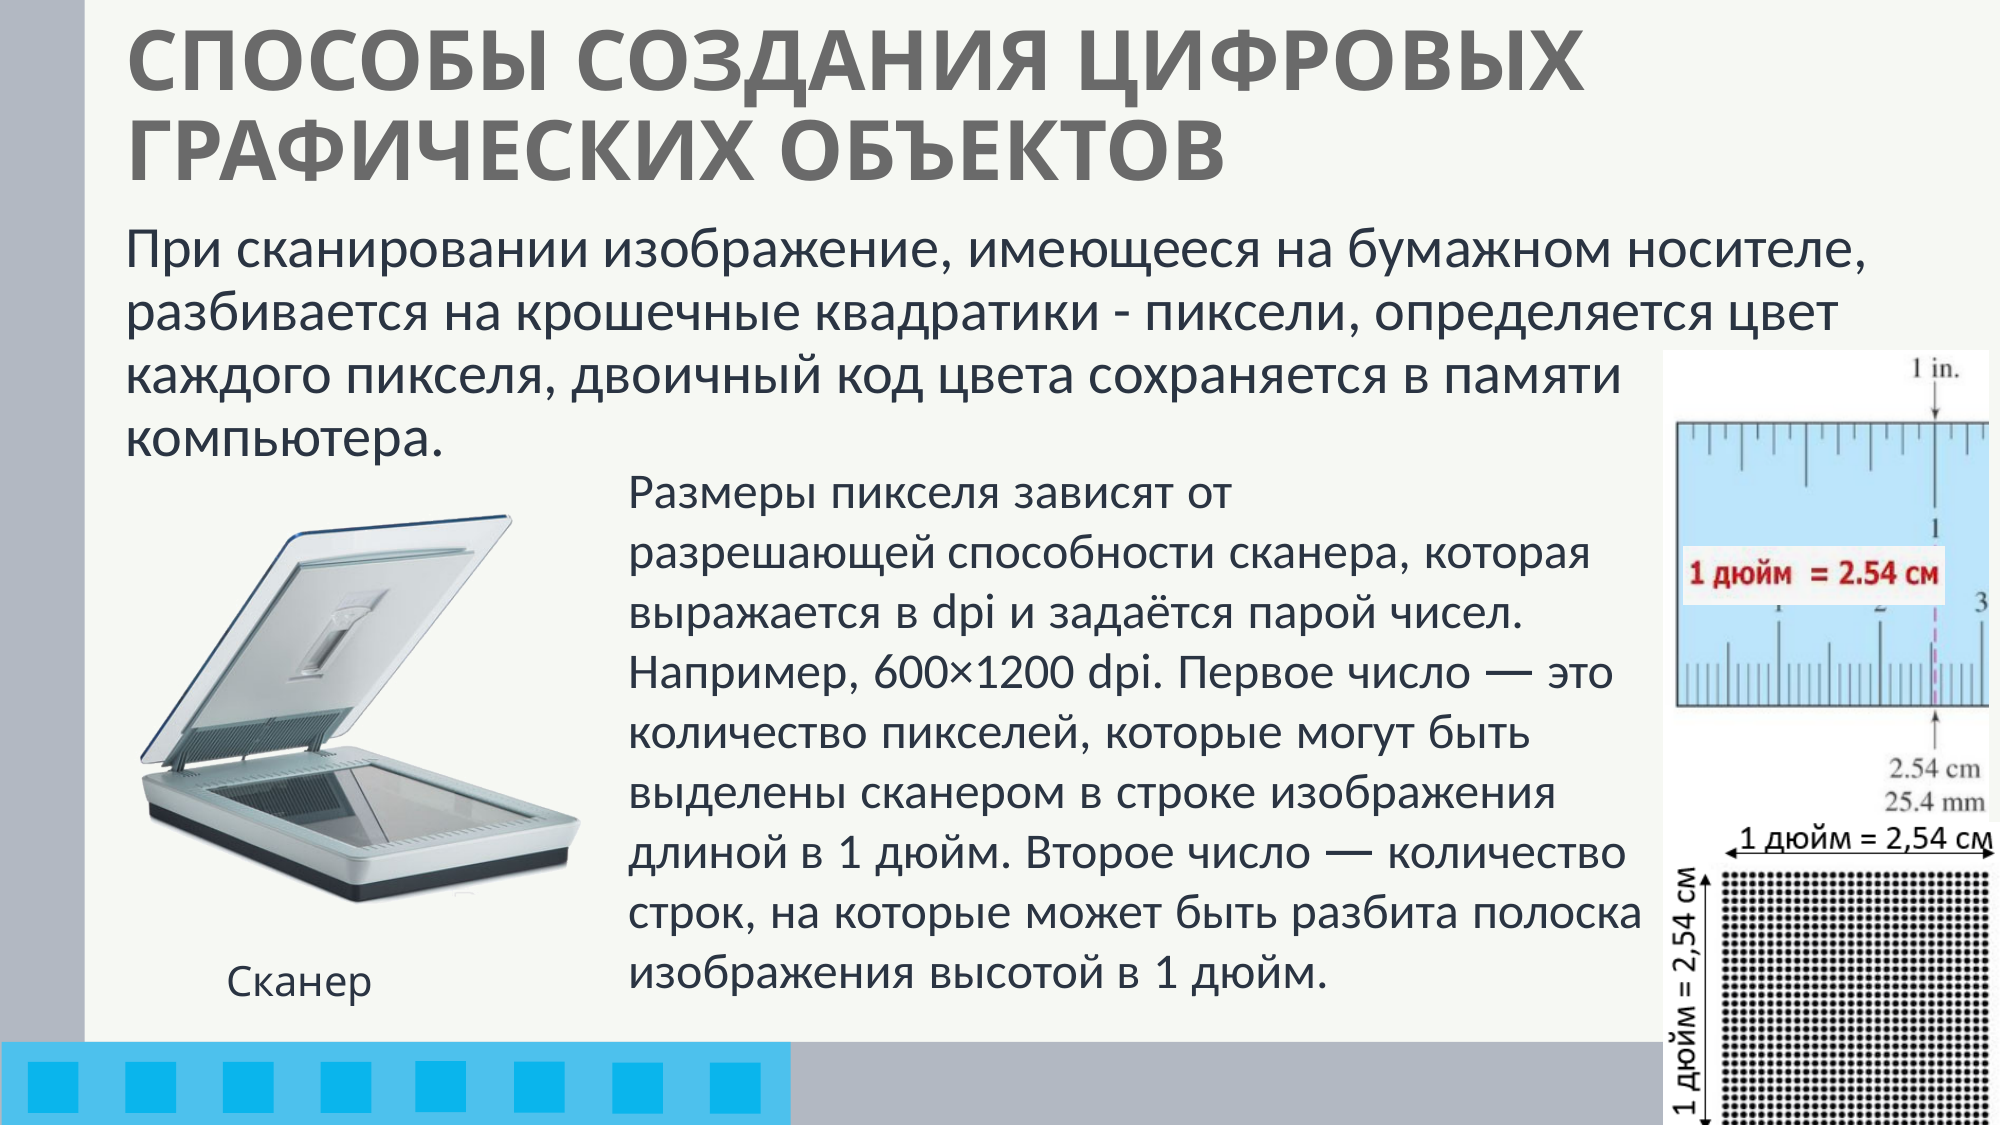

# СПОСОБЫ СОЗДАНИЯ ЦИФРОВЫХ ГРАФИЧЕСКИХ ОБЪЕКТОВ
При сканировании изображение, имеющееся на бумажном носителе, разбивается на крошечные квадратики - пиксели, определяется цвет каждого пикселя, двоичный код цвета сохраняется в памяти компьютера.
Размеры﻿ пикселя﻿ зависят﻿ от﻿ разрешающей ﻿способности﻿ сканера,﻿ которая﻿ выражается﻿ в﻿ dpi﻿ и﻿ задаётся﻿ парой﻿ чисел.
Например,﻿ 600﻿×﻿1200﻿ dpi.﻿ Первое﻿ число﻿ —﻿ это﻿ количество﻿ пикселей,﻿ которые﻿ могут﻿ быть﻿ выделены﻿ сканером﻿ в﻿ строке﻿ изображения﻿ длиной ﻿в﻿ 1﻿ дюйм.﻿ Второе﻿ число﻿ —﻿ количество﻿ строк,﻿ на﻿ которые﻿ может﻿ быть﻿ разбита﻿ полоска﻿
изображения﻿ высотой ﻿в﻿ 1﻿ дюйм.
Сканер